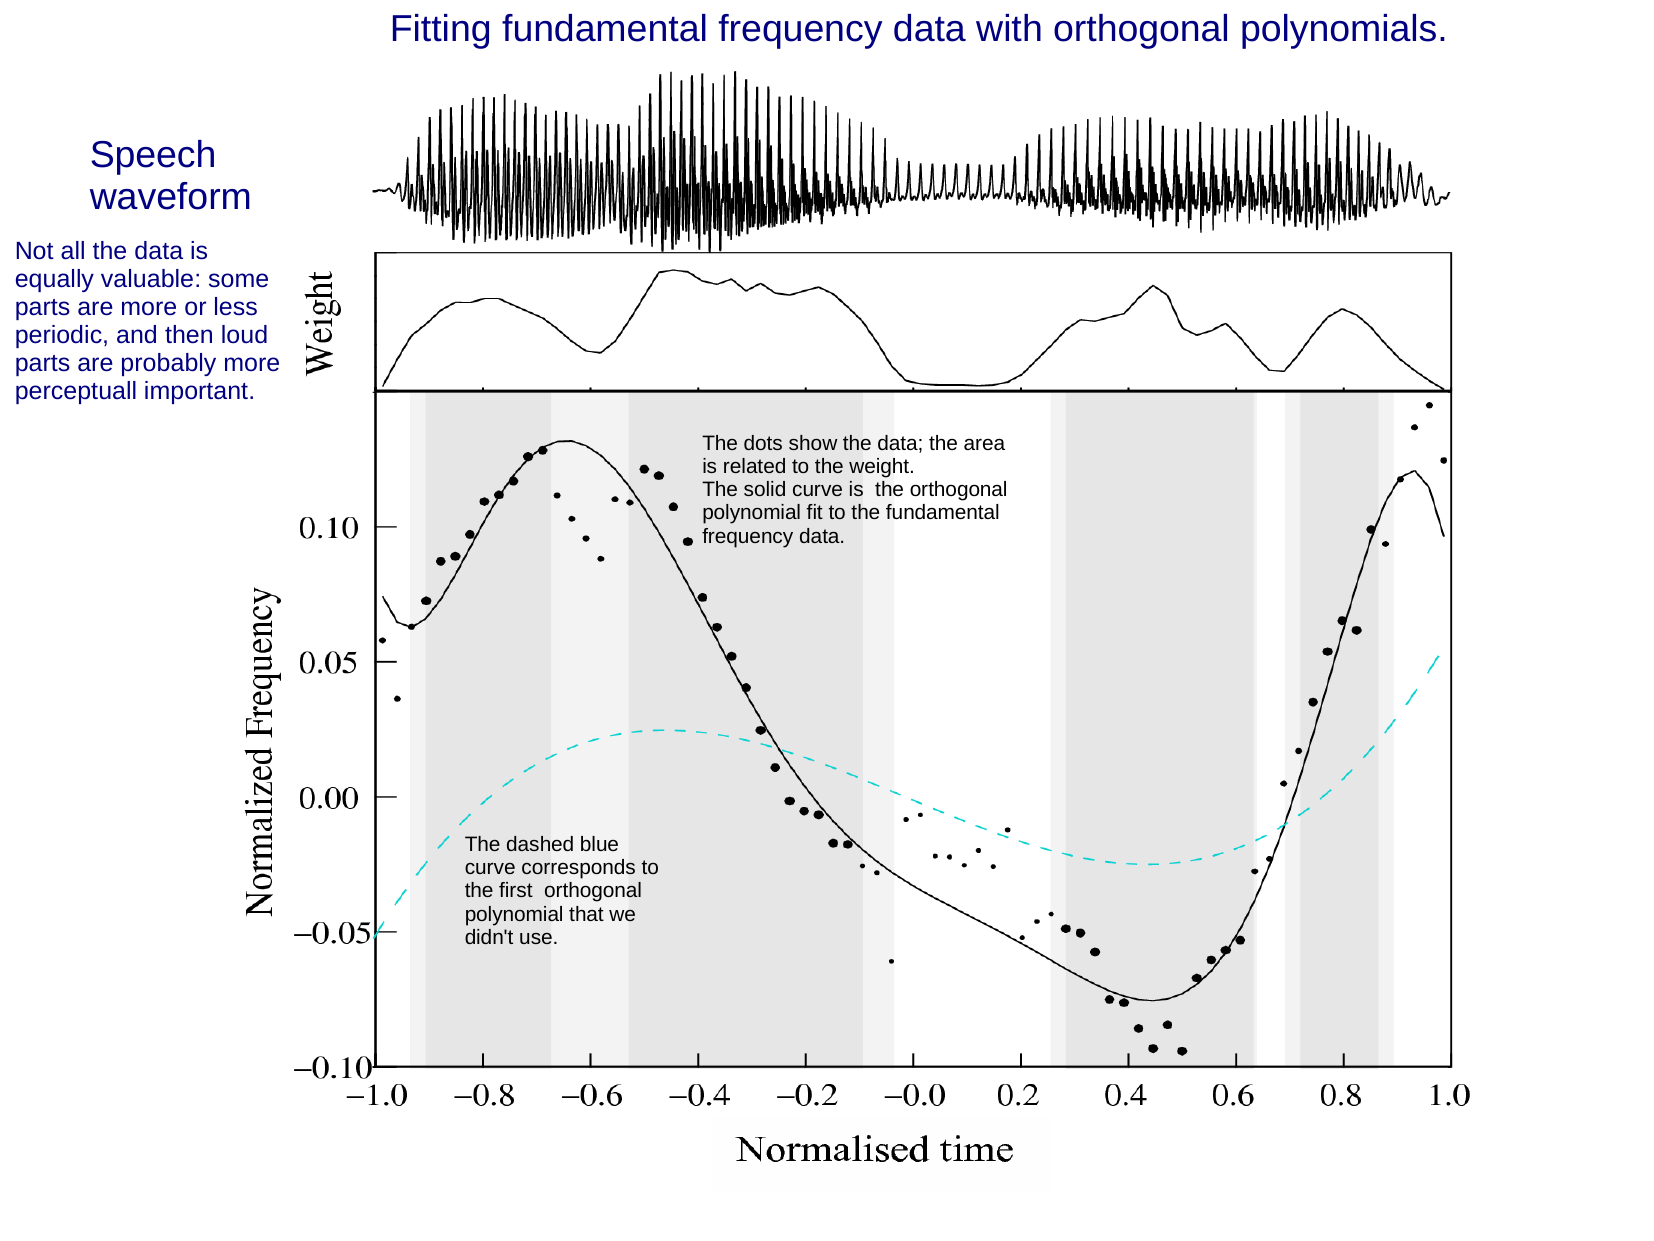

Fitting fundamental frequency data with orthogonal polynomials.
Speech waveform
Not all the data is equally valuable: some parts are more or less periodic, and then loud parts are probably more perceptuall important.
The dots show the data; the area is related to the weight.
The solid curve is the orthogonal polynomial fit to the fundamental frequency data.
The dashed blue curve corresponds to the first orthogonal polynomial that we didn't use.